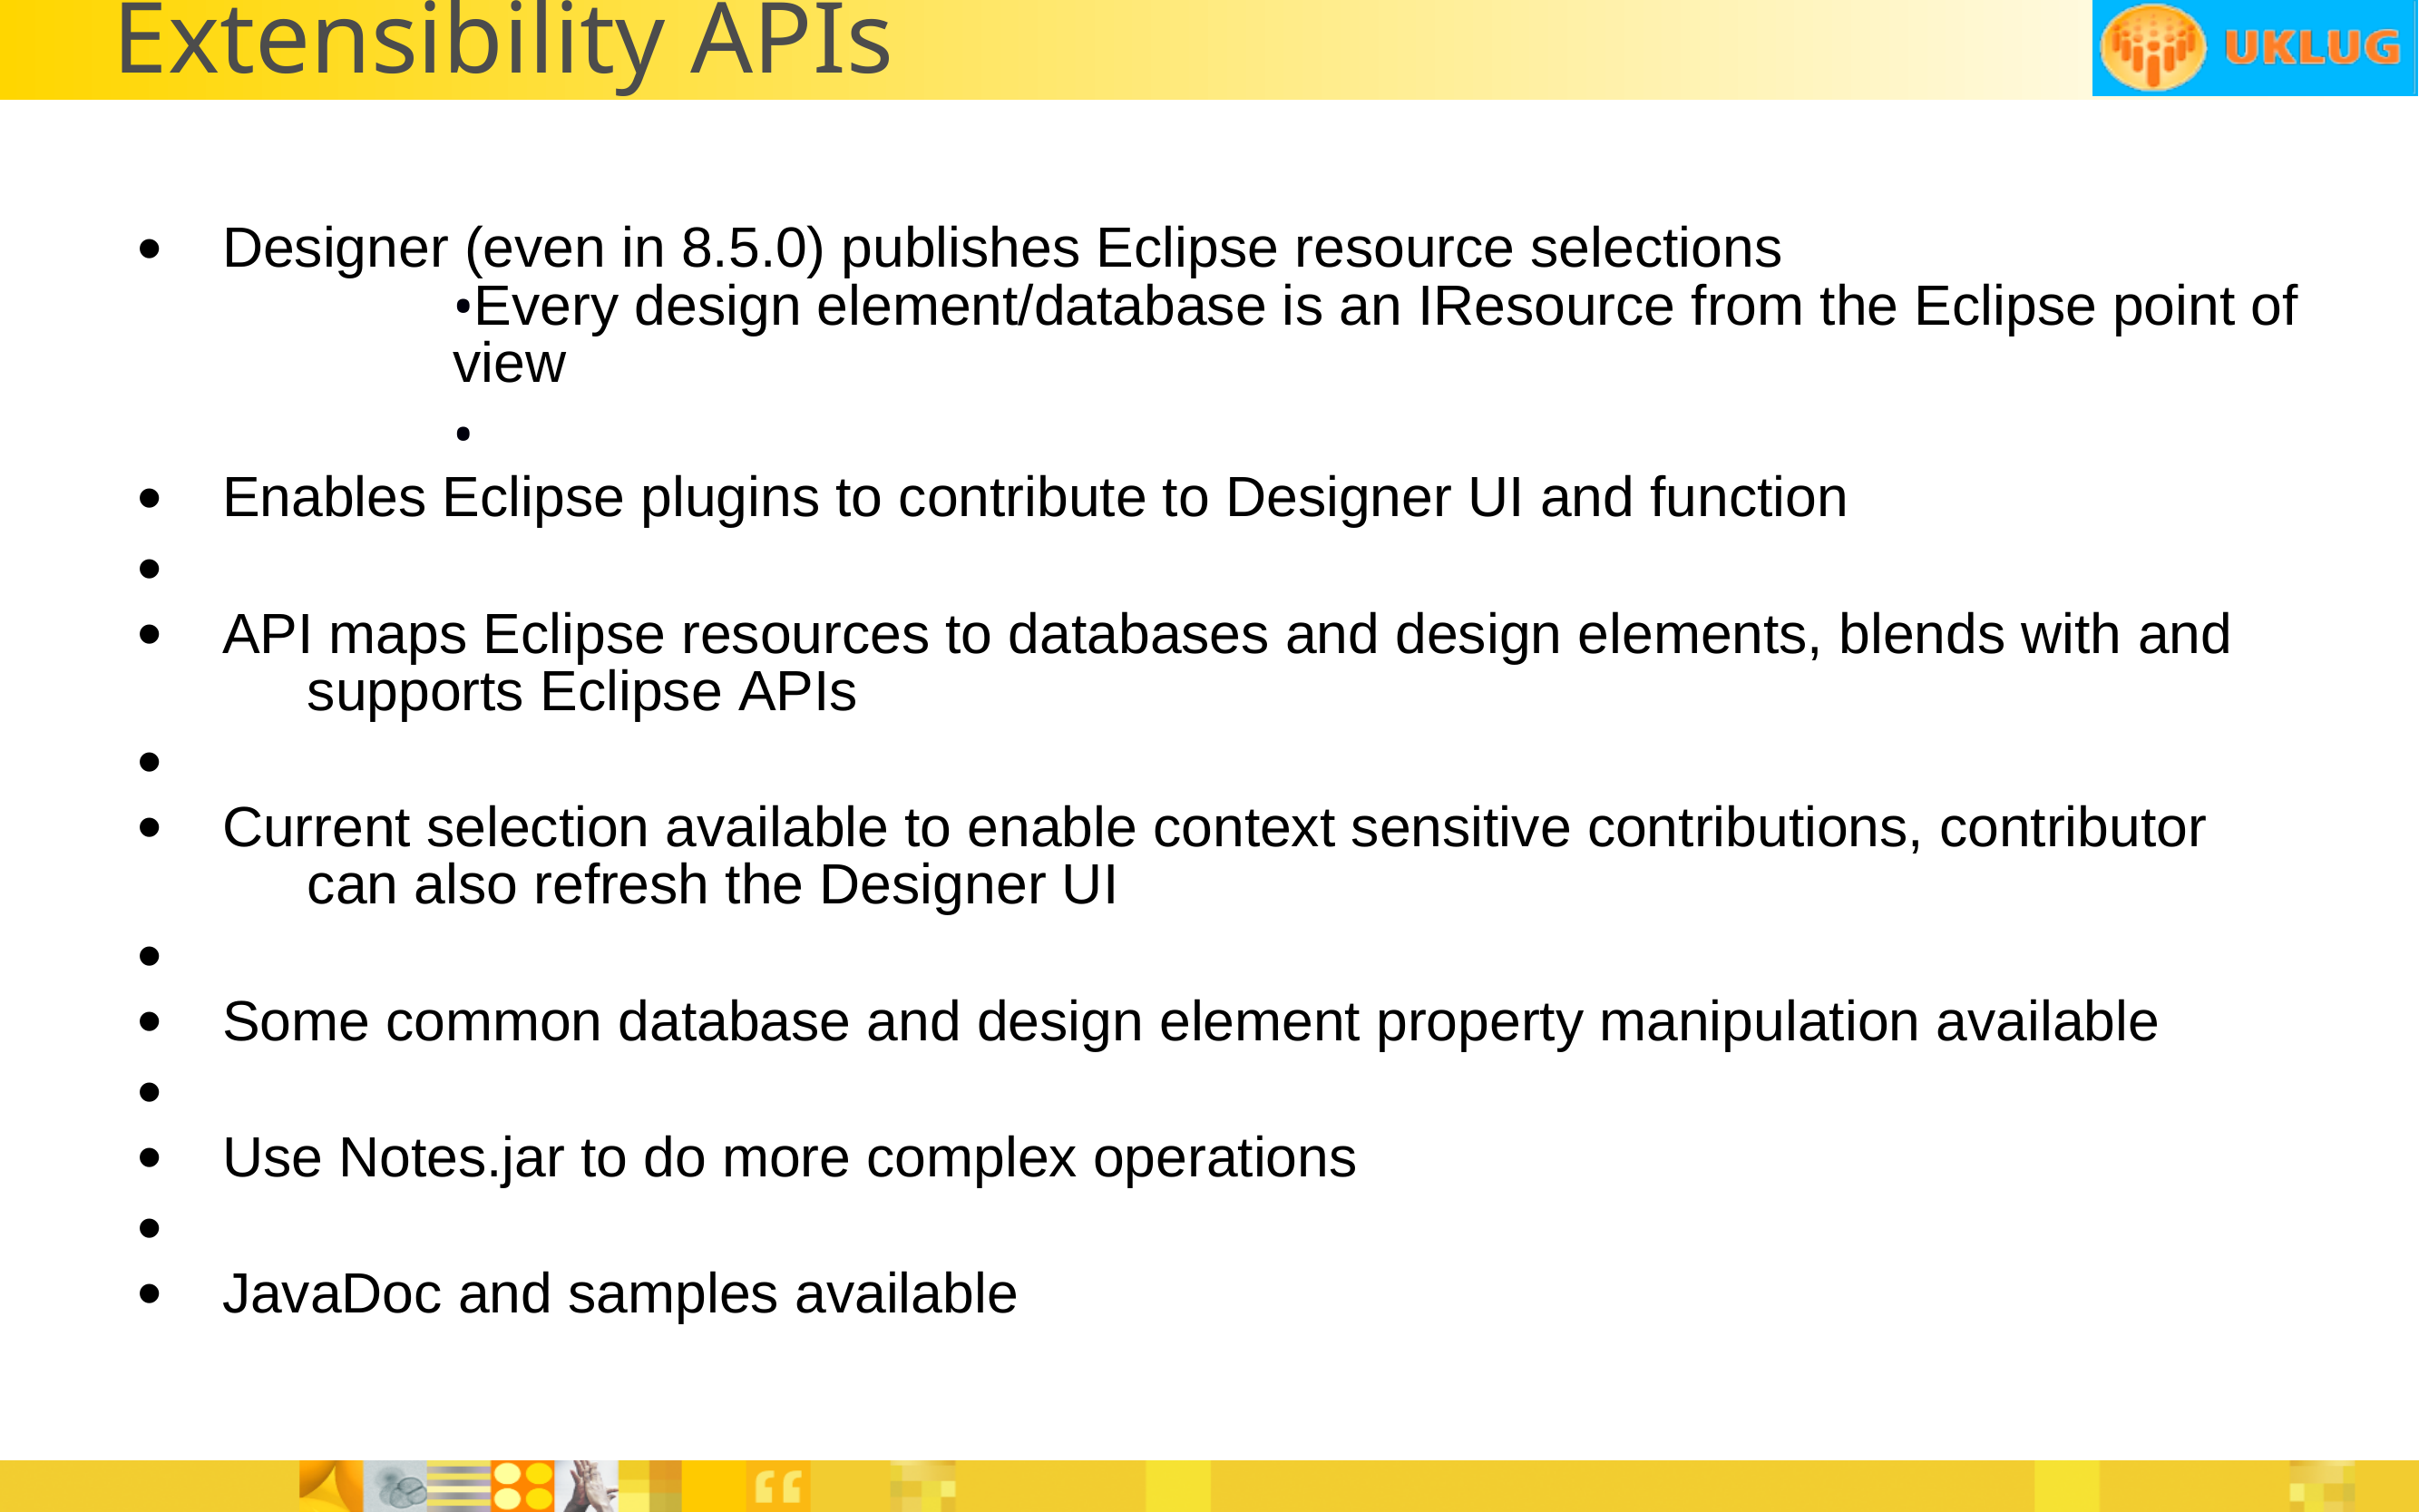

# Extensibility APIs
Designer (even in 8.5.0) publishes Eclipse resource selections
Every design element/database is an IResource from the Eclipse point of view
Enables Eclipse plugins to contribute to Designer UI and function
API maps Eclipse resources to databases and design elements, blends with and supports Eclipse APIs
Current selection available to enable context sensitive contributions, contributor can also refresh the Designer UI
Some common database and design element property manipulation available
Use Notes.jar to do more complex operations
JavaDoc and samples available